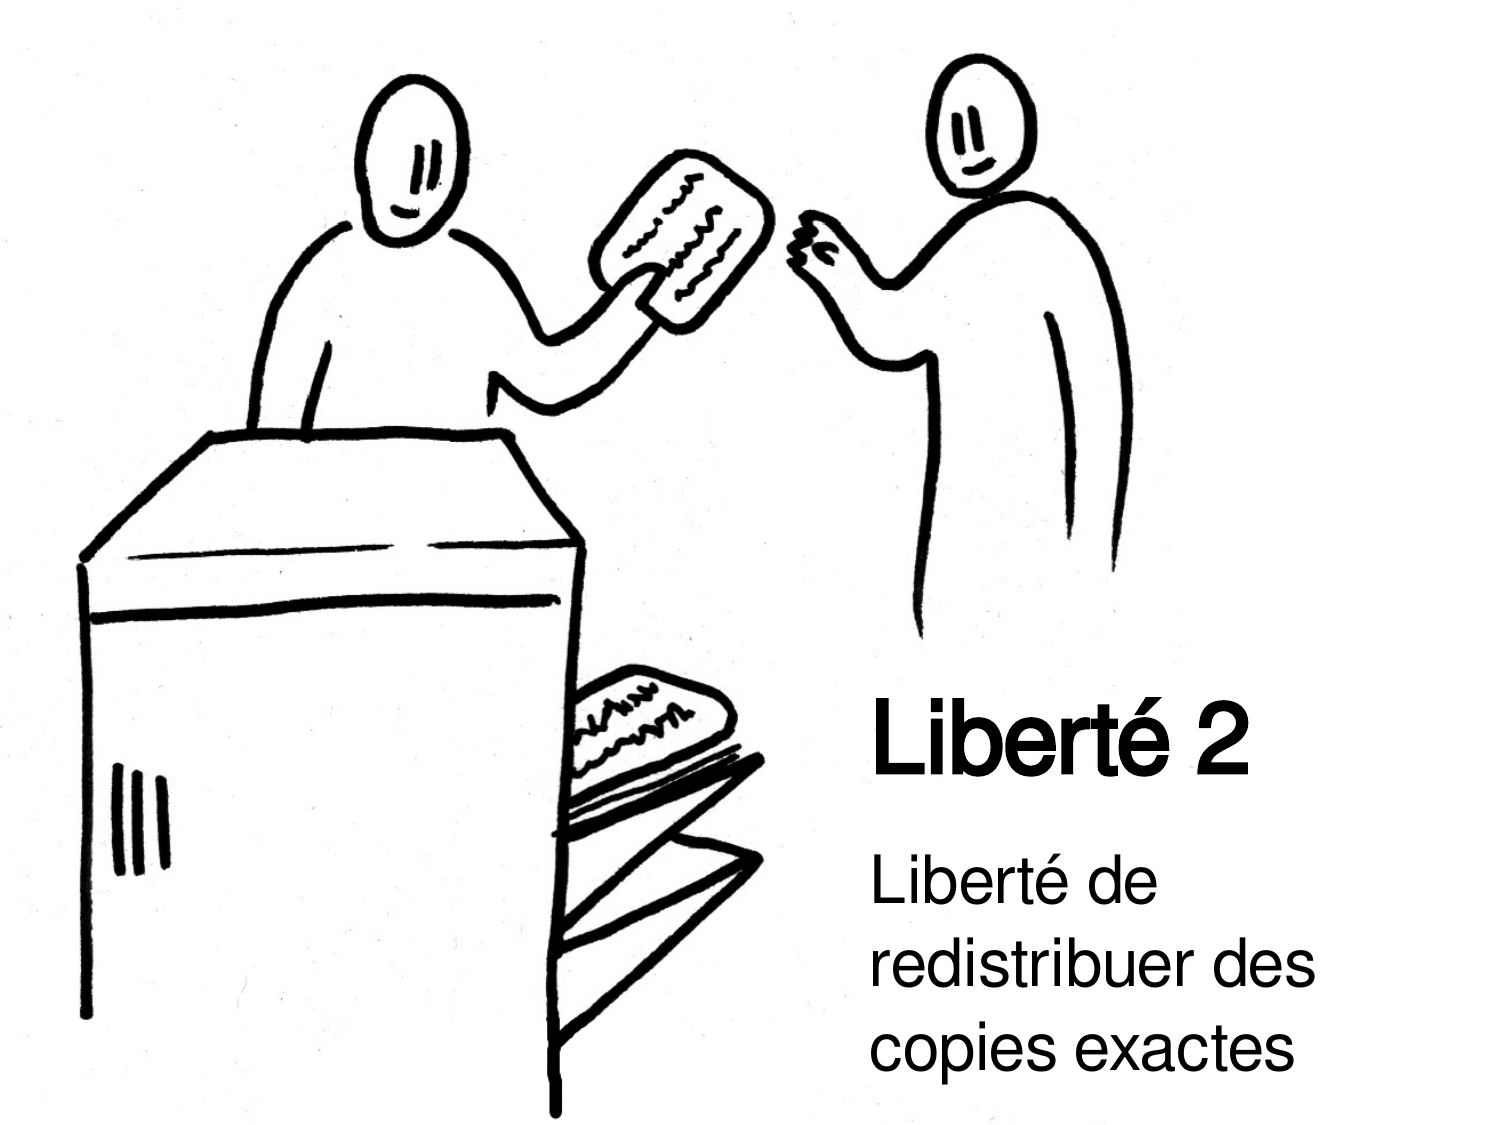

Liberté 2
Liberté de redistribuer des copies exactes